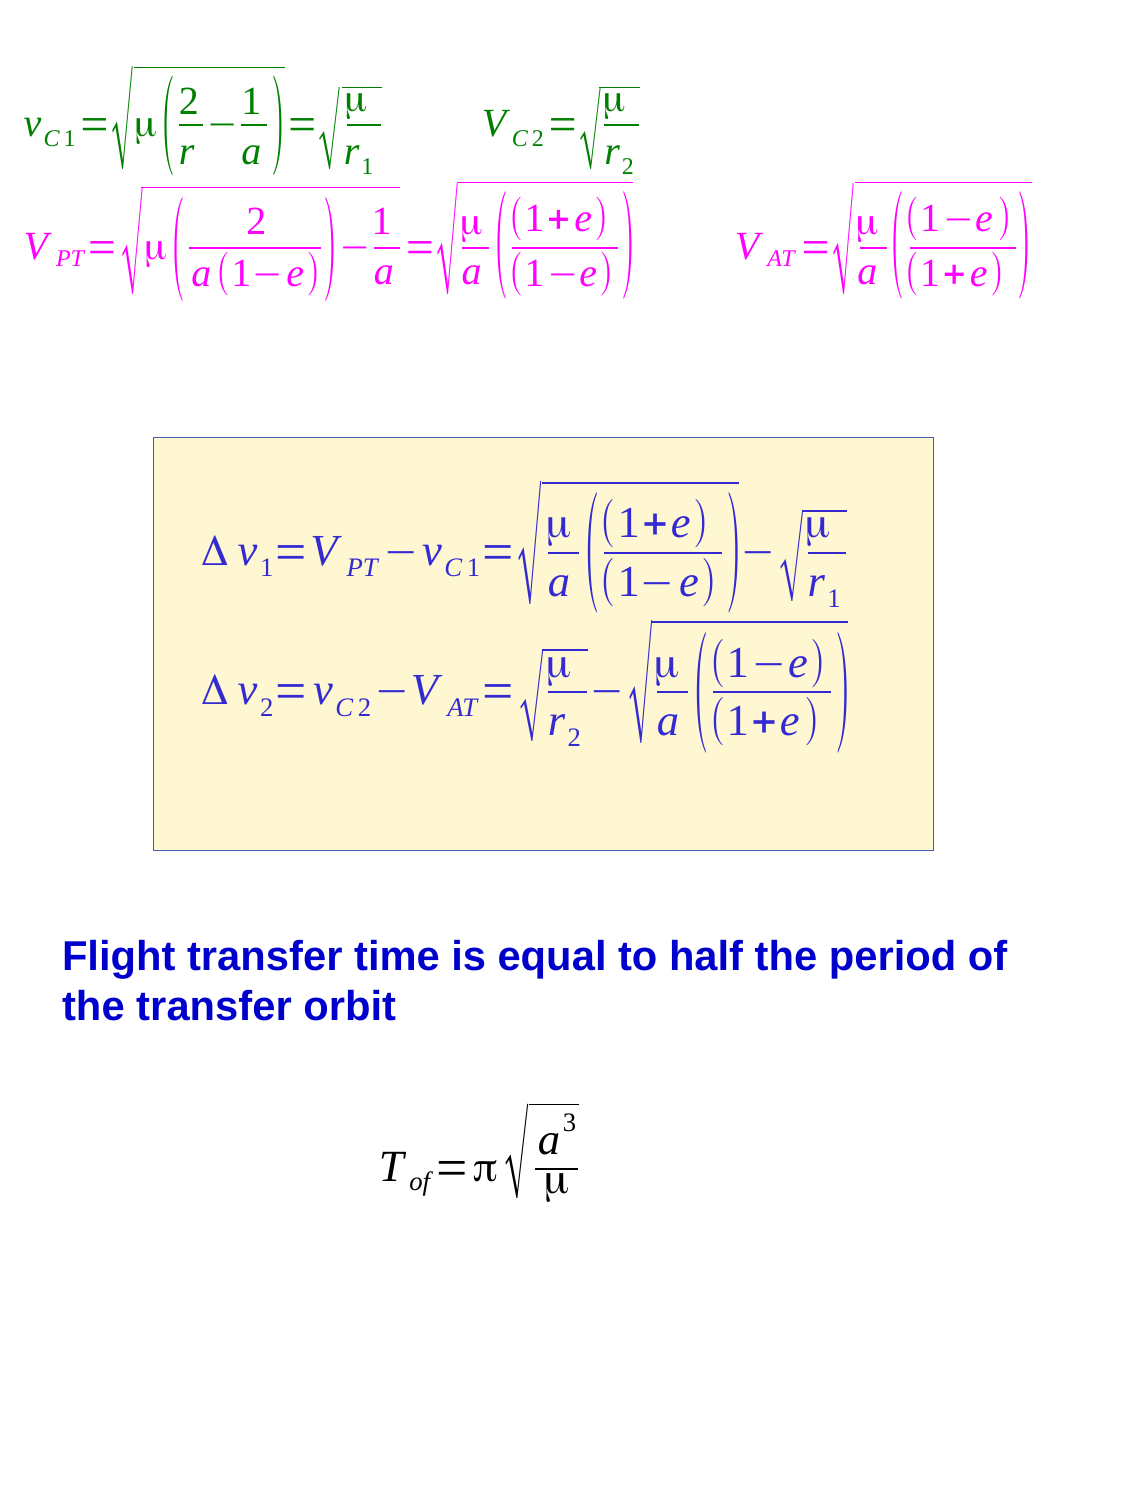

Flight transfer time is equal to half the period of the transfer orbit